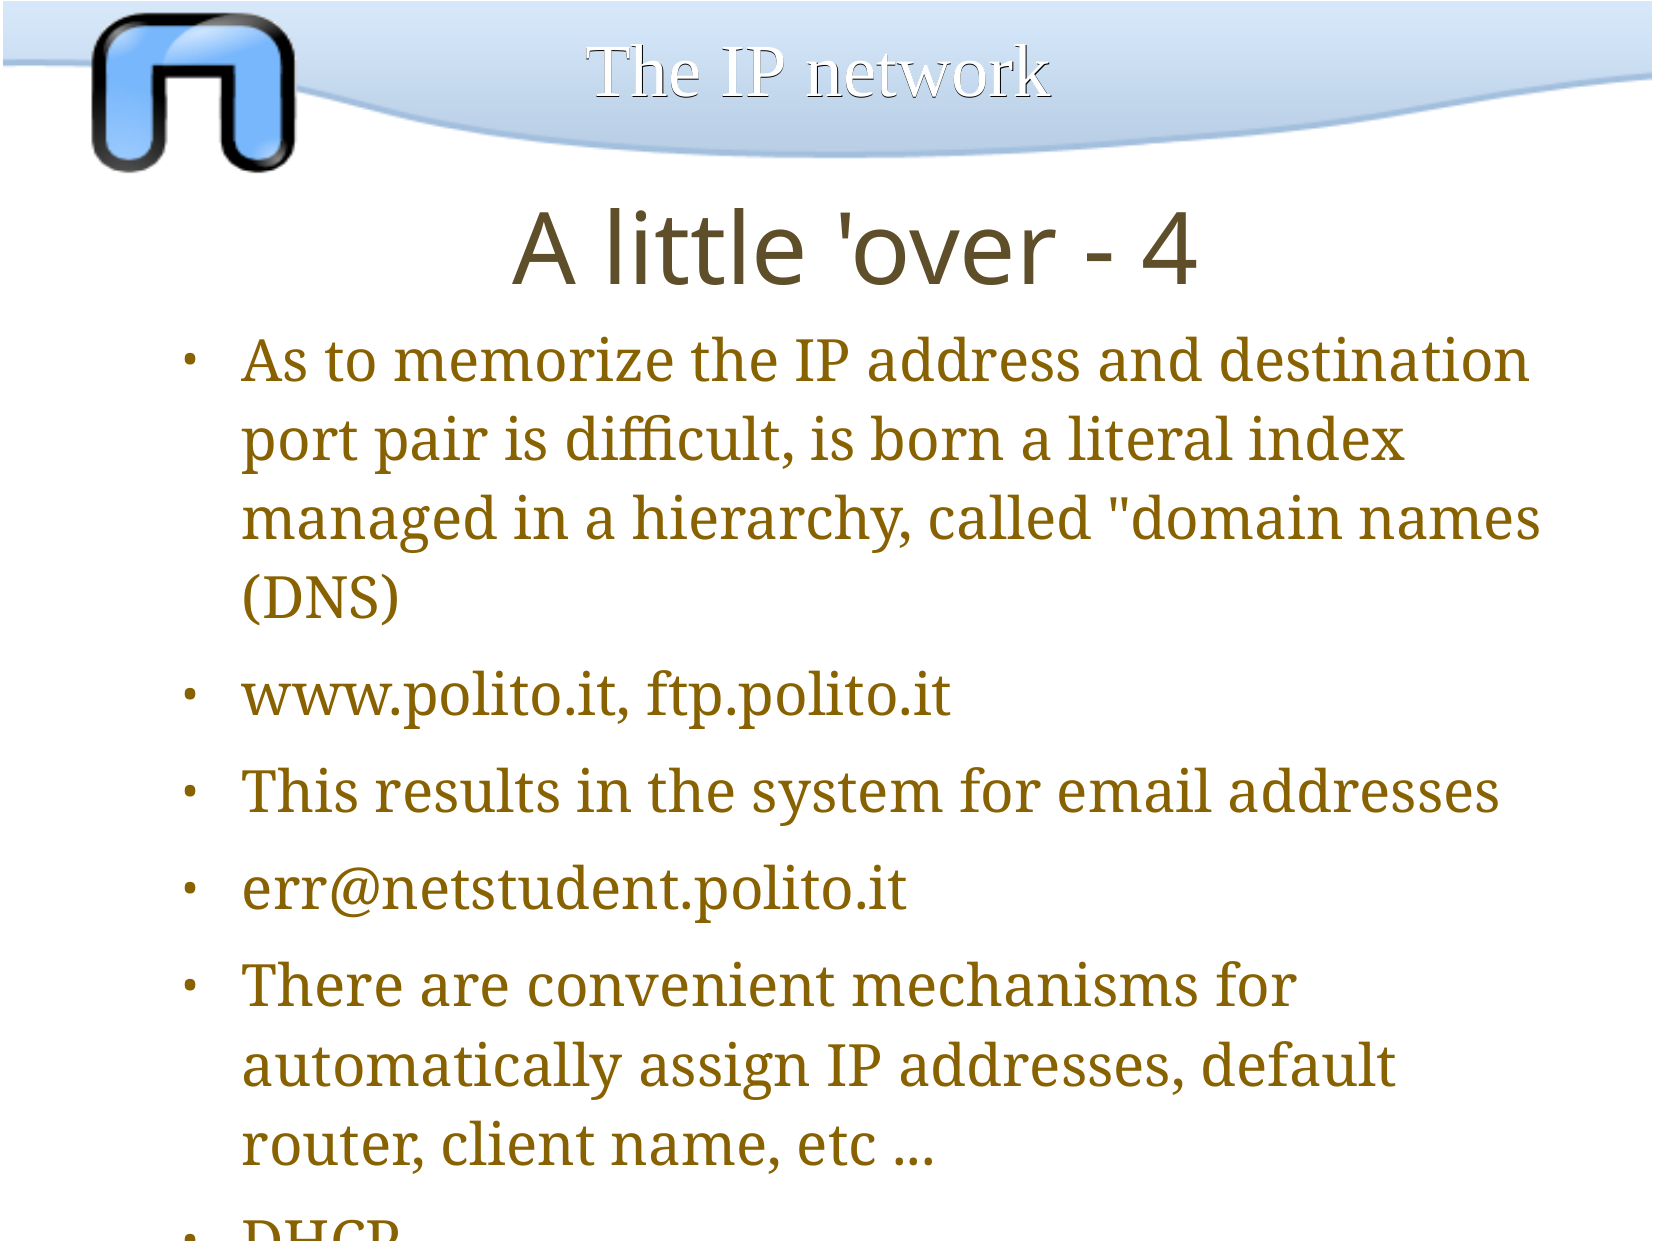

The IP network
A little 'over - 4
# As to memorize the IP address and destination port pair is difficult, is born a literal index managed in a hierarchy, called "domain names (DNS)
www.polito.it, ftp.polito.it
This results in the system for email addresses
err@netstudent.polito.it
There are convenient mechanisms for automatically assign IP addresses, default router, client name, etc ...
DHCP